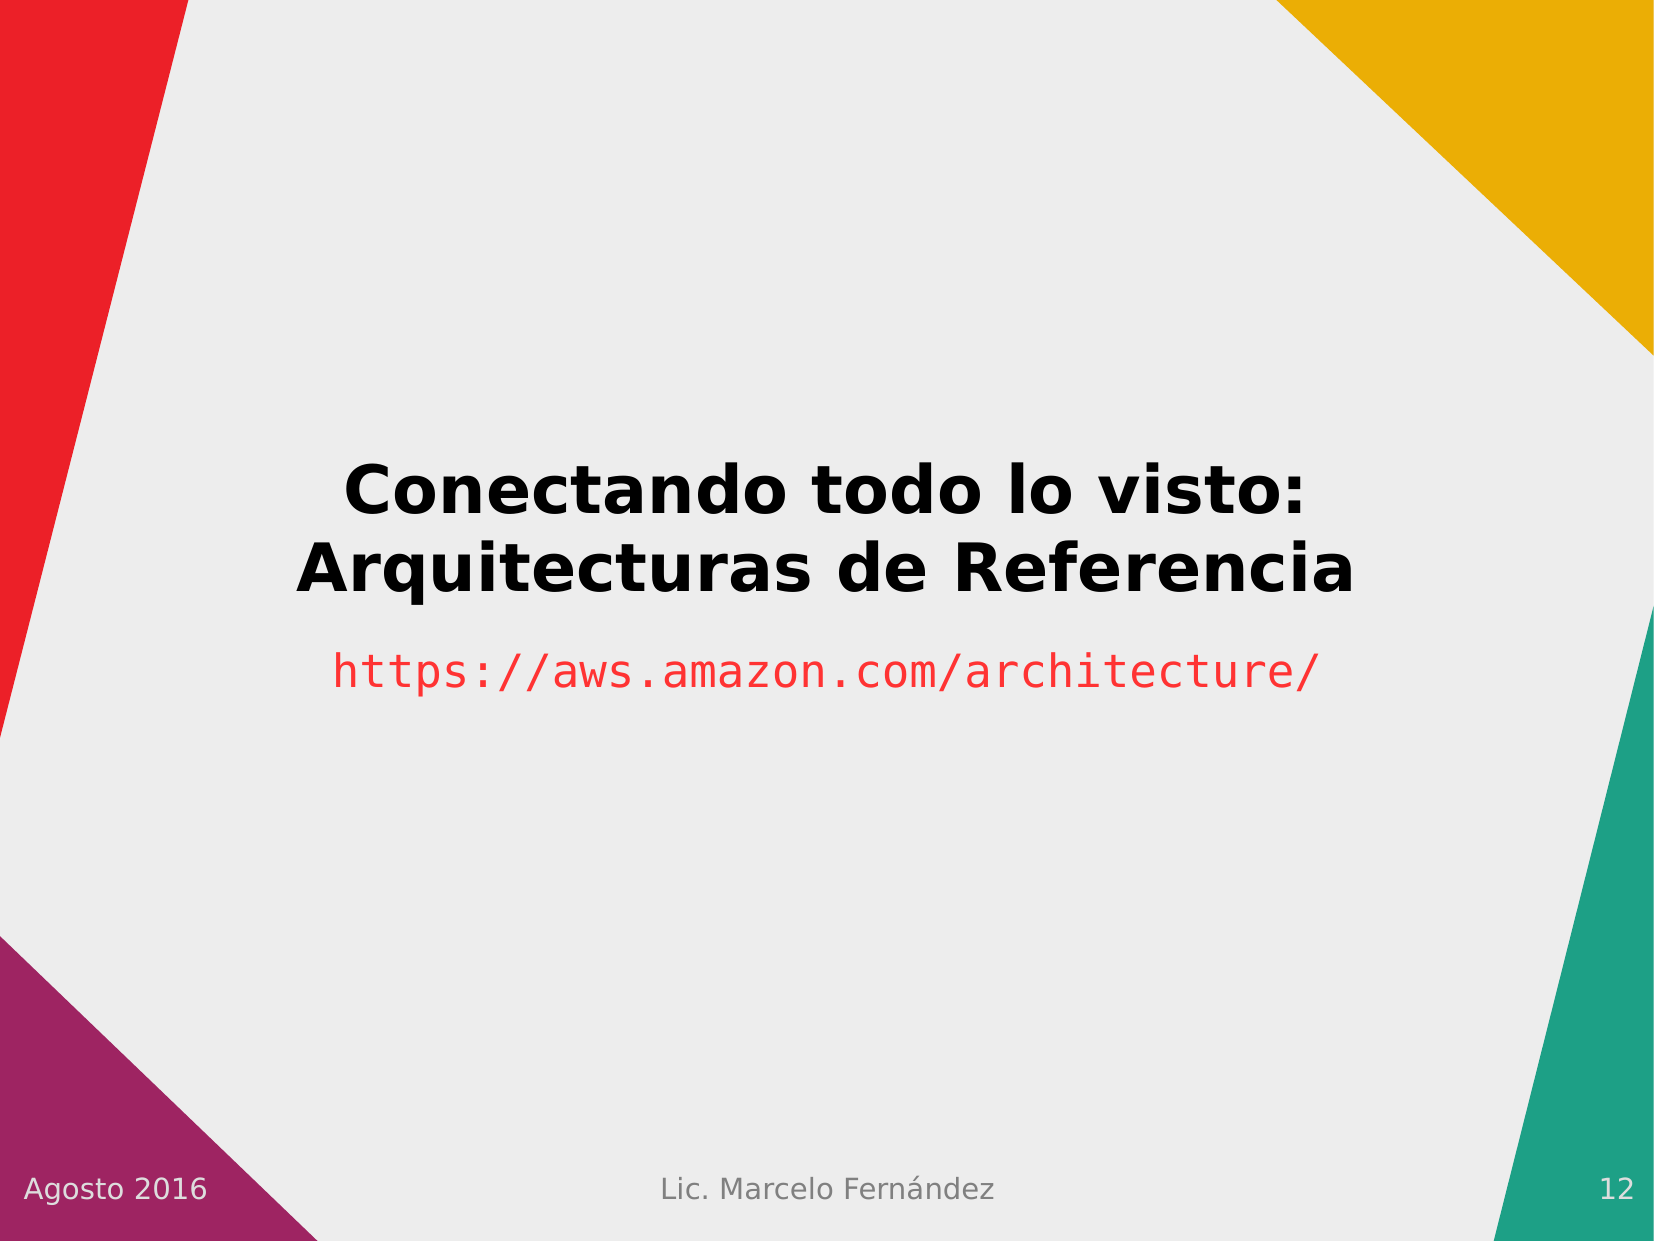

# Conectando todo lo visto:
Arquitecturas de Referencia
https://aws.amazon.com/architecture/
Agosto 2016
Lic. Marcelo Fernández
12